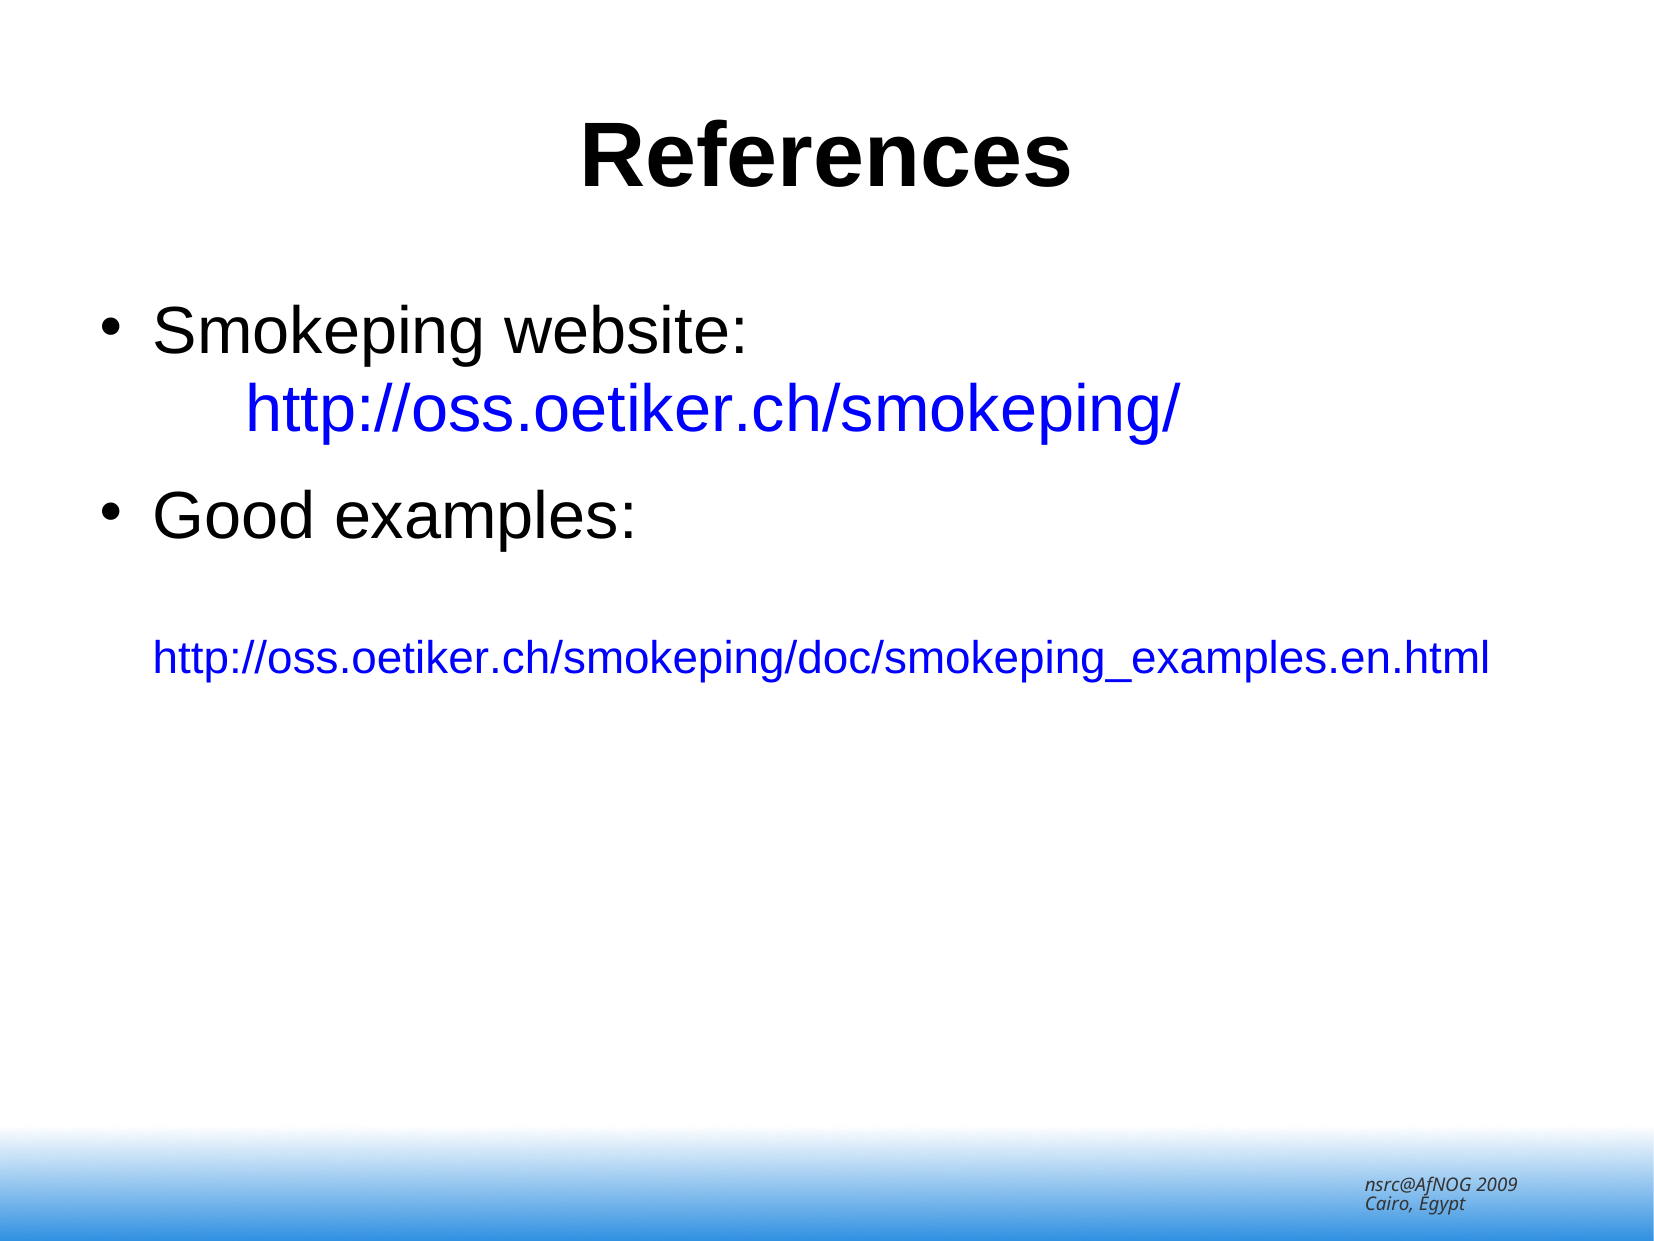

# References
Smokeping website:
 http://oss.oetiker.ch/smokeping/
Good examples:
		http://oss.oetiker.ch/smokeping/doc/smokeping_examples.en.html